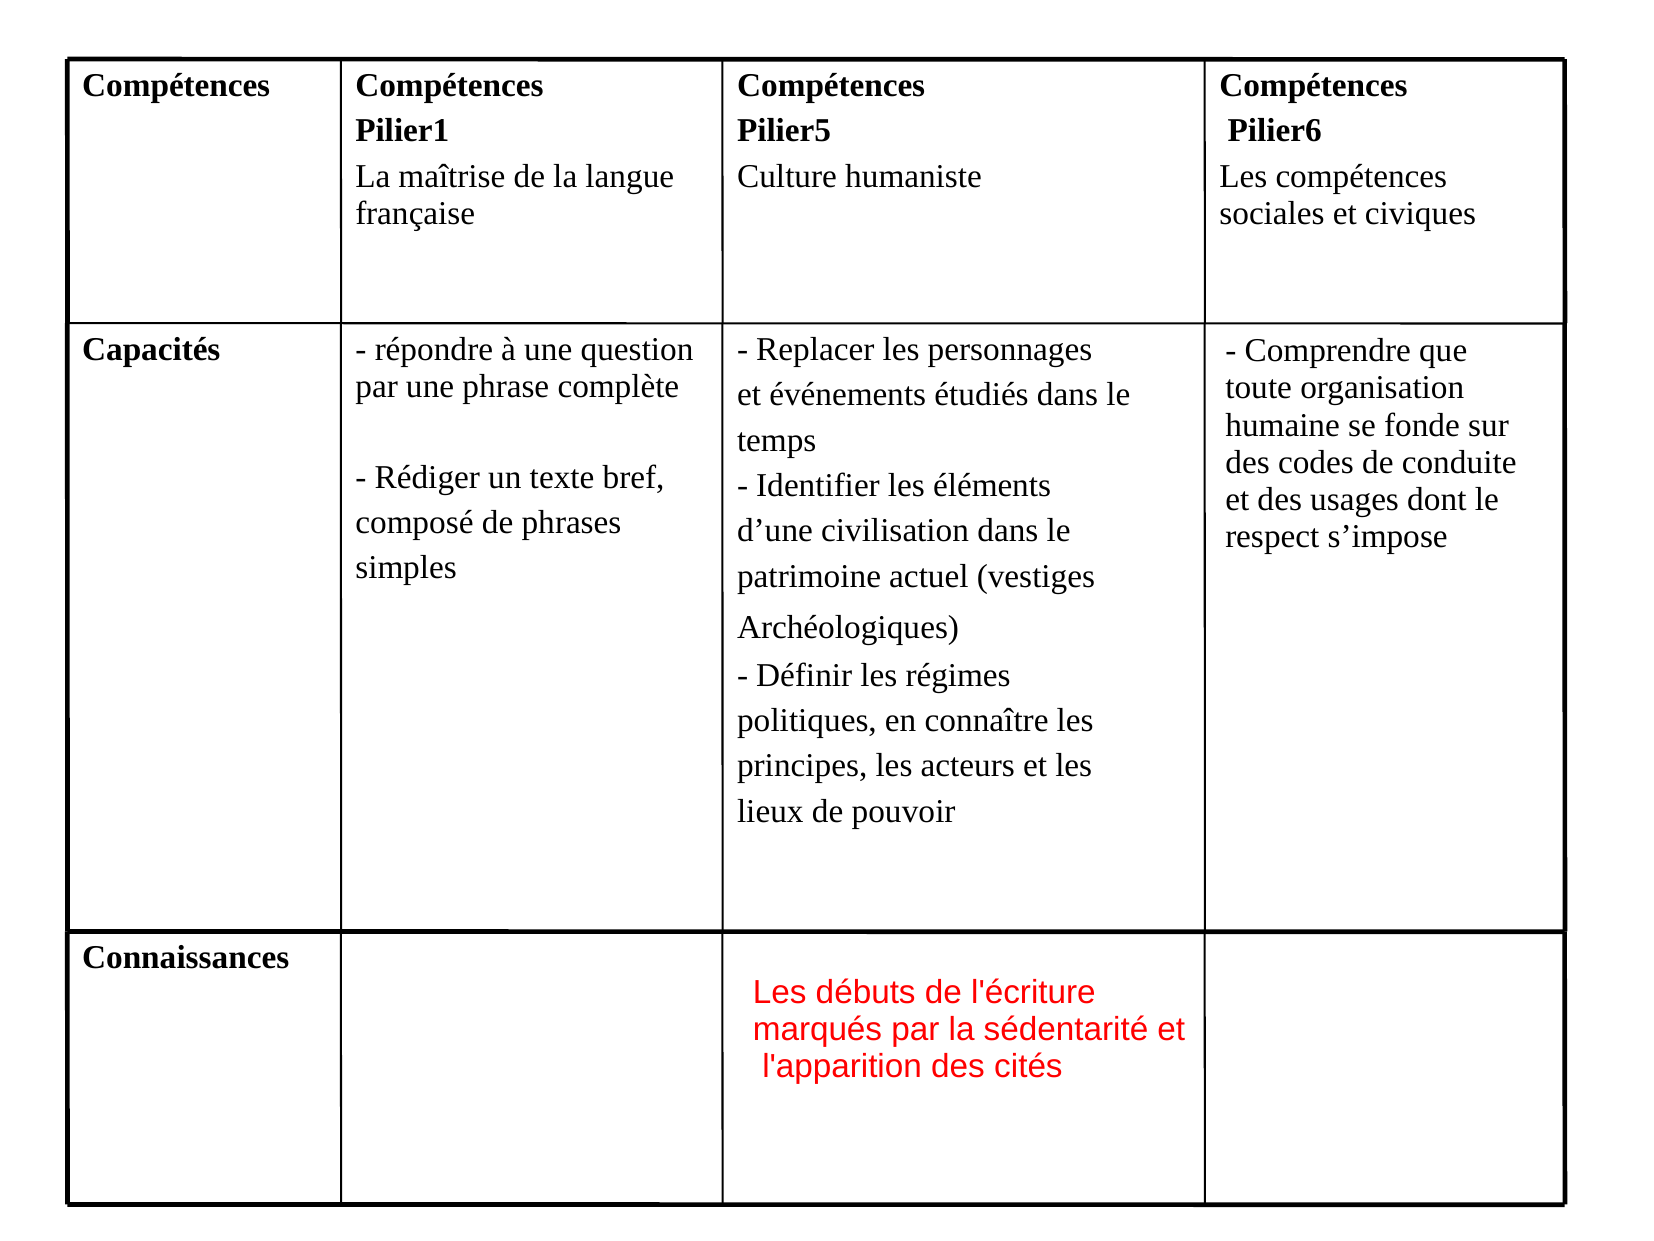

Compétences
Compétences
Pilier1
La maîtrise de la langue française
Compétences
Pilier5
Culture humaniste
Compétences
 Pilier6
Les compétences sociales et civiques
Capacités
- répondre à une question par une phrase complète
- Rédiger un texte bref,
composé de phrases
simples
- Replacer les personnages
et événements étudiés dans le
temps
- Identifier les éléments
d’une civilisation dans le
patrimoine actuel (vestiges
Archéologiques)‏
- Définir les régimes
politiques, en connaître les
principes, les acteurs et les
lieux de pouvoir
Connaissances
- Comprendre que toute organisation humaine se fonde sur des codes de conduite et des usages dont le respect s’impose
Les débuts de l'écriture
marqués par la sédentarité et
 l'apparition des cités